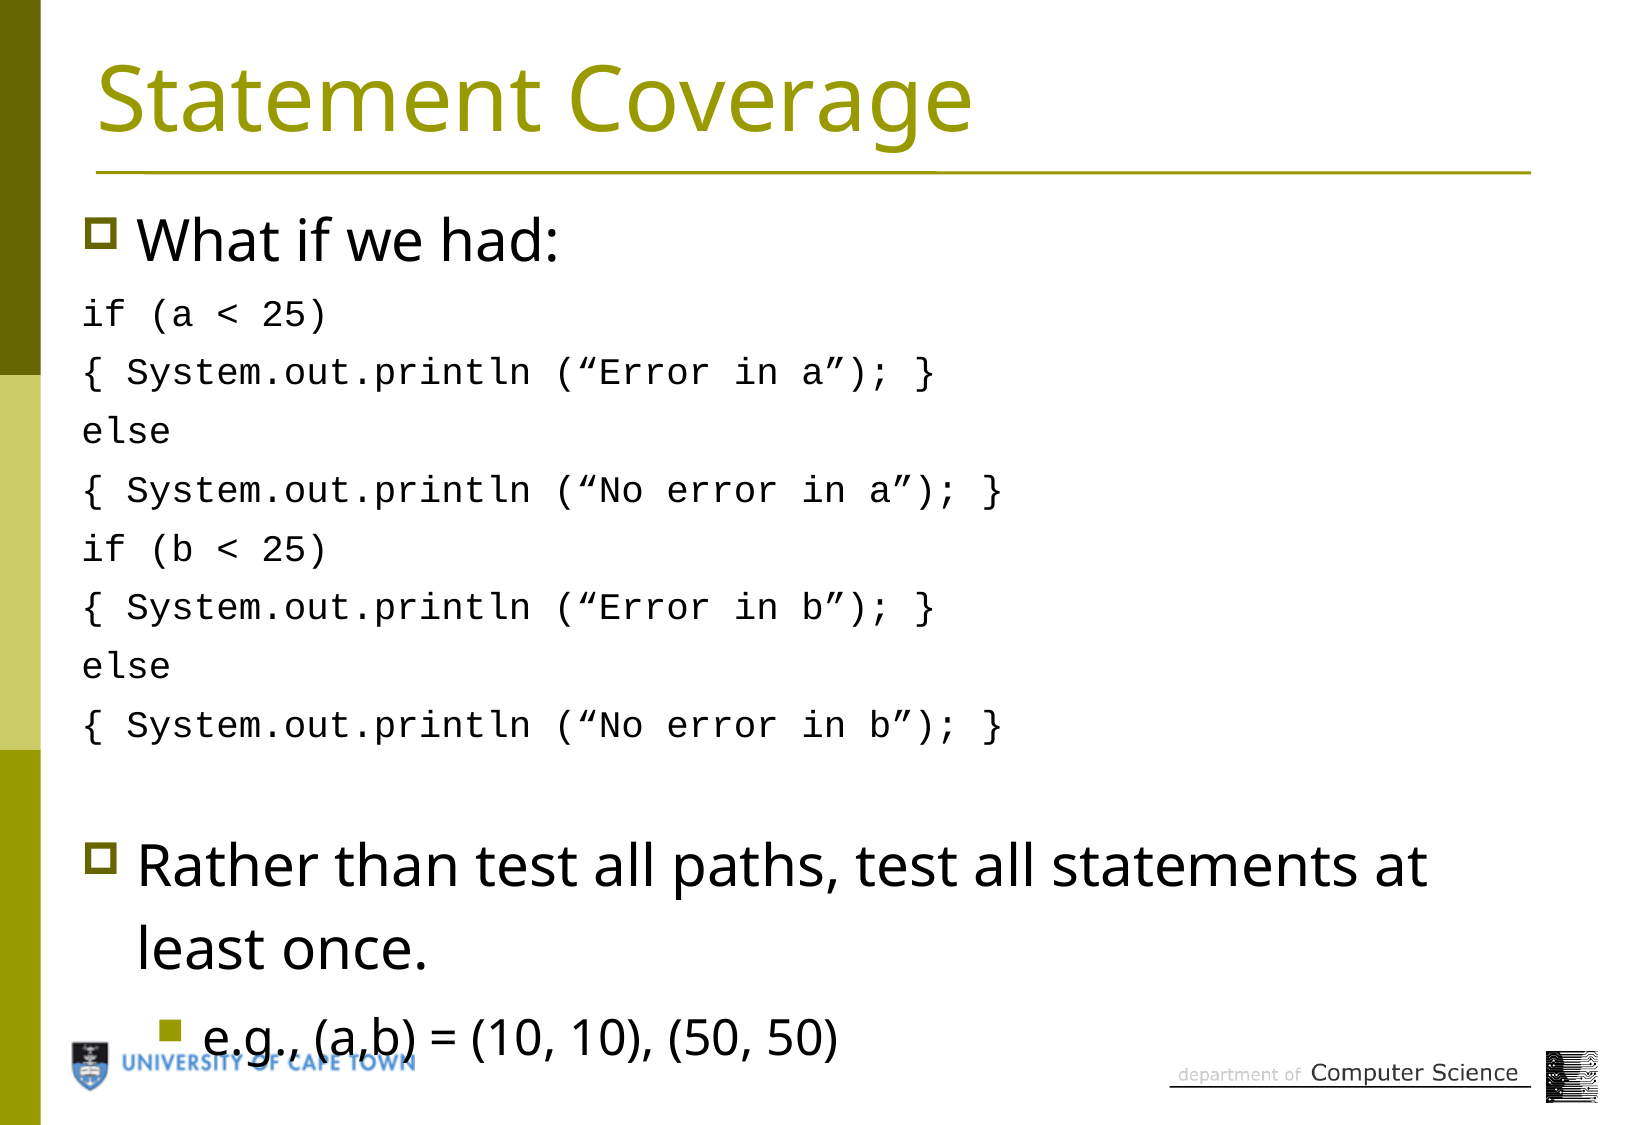

# Statement Coverage
What if we had:
if (a < 25)
{ System.out.println (“Error in a”); }
else
{ System.out.println (“No error in a”); }
if (b < 25)
{ System.out.println (“Error in b”); }
else
{ System.out.println (“No error in b”); }
Rather than test all paths, test all statements at least once.
e.g., (a,b) = (10, 10), (50, 50)